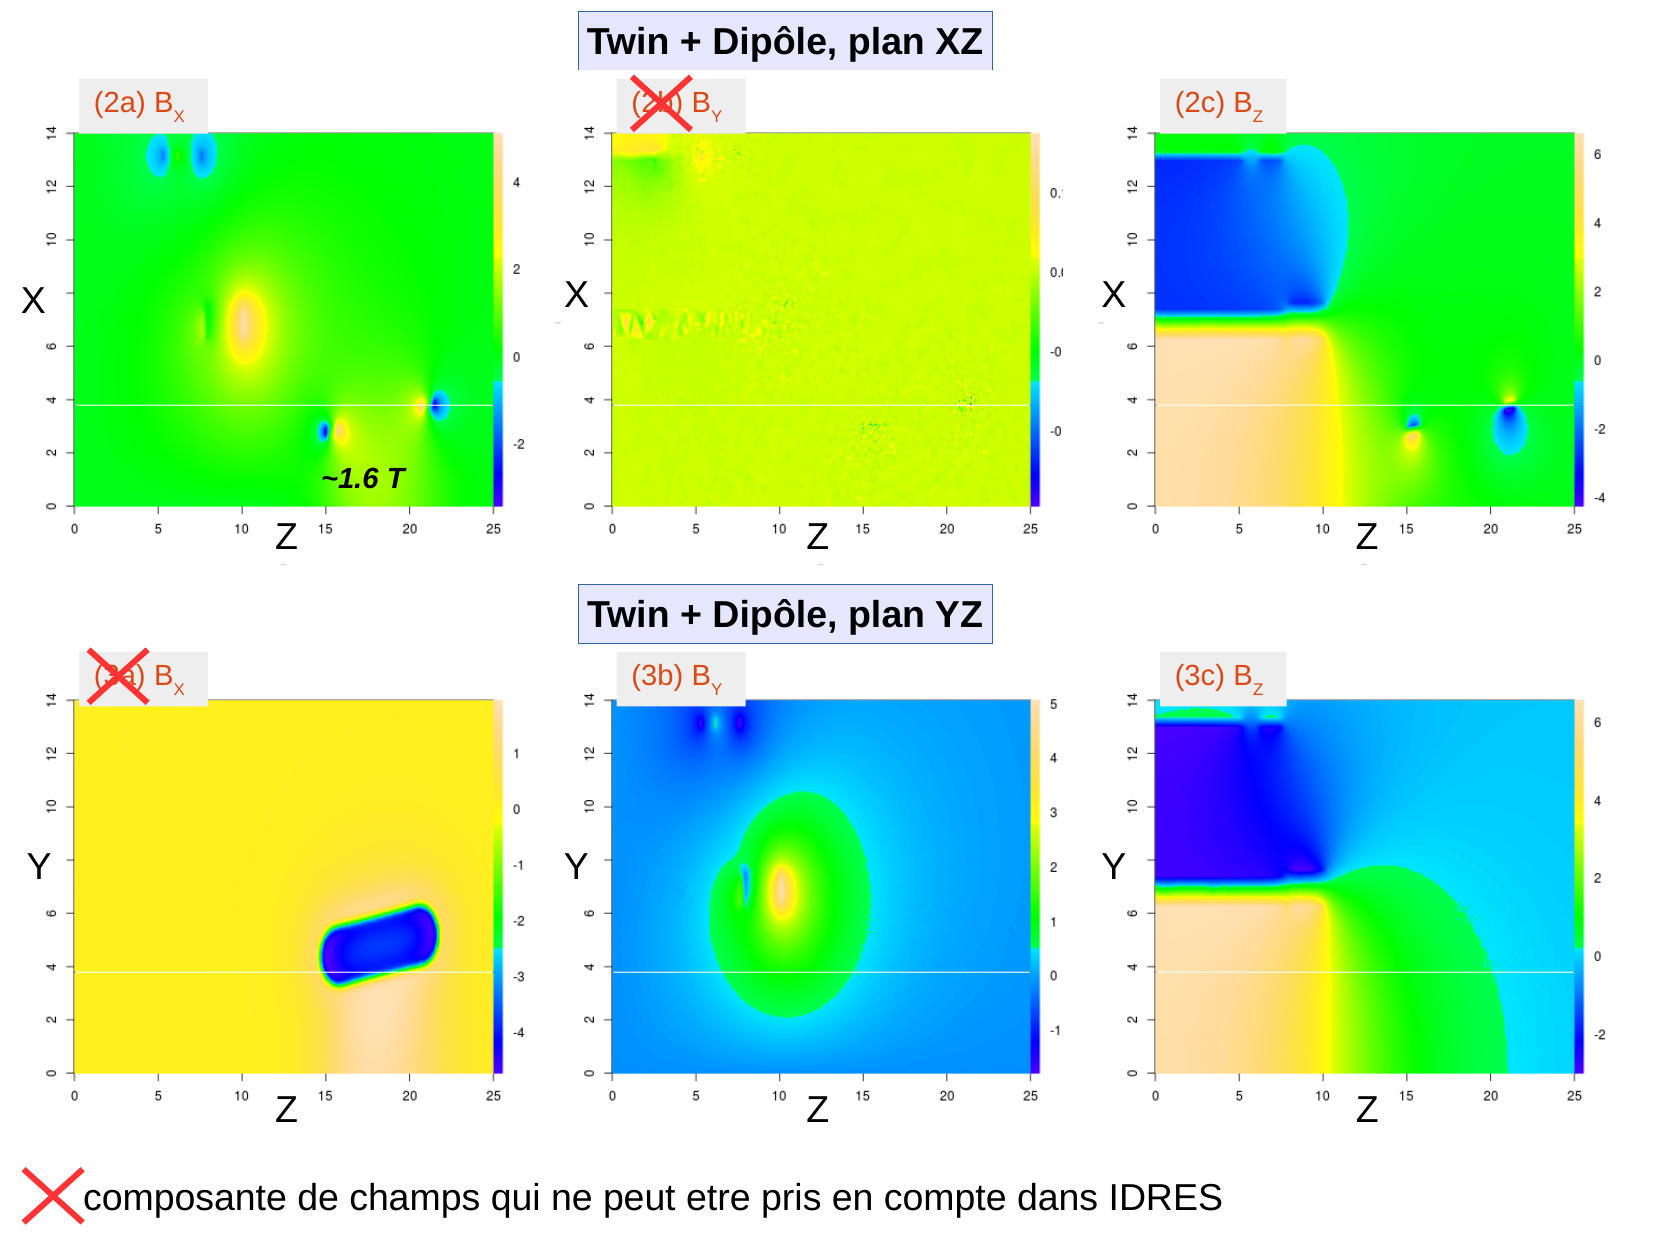

Twin + Dipôle, plan XZ
(2a) BX
(2b) BY
(2c) BZ
X
X
X
~1.6 T
Z
Z
Z
Twin + Dipôle, plan YZ
(3a) BX
(3b) BY
(3c) BZ
Y
Y
Y
Z
Z
Z
 composante de champs qui ne peut etre pris en compte dans IDRES